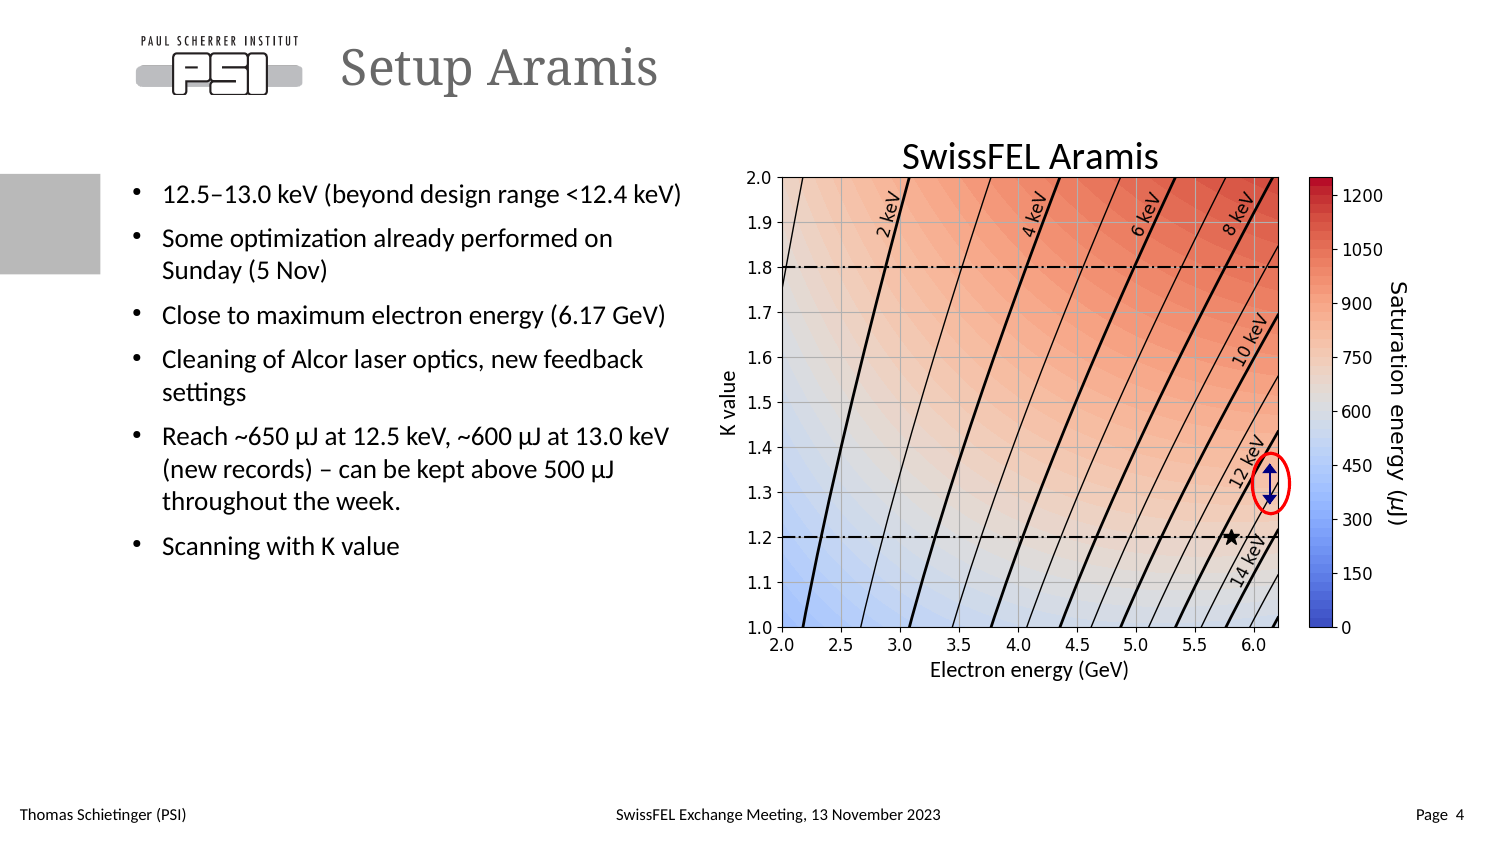

# Setup Aramis
12.5–13.0 keV (beyond design range <12.4 keV)
Some optimization already performed on Sunday (5 Nov)
Close to maximum electron energy (6.17 GeV)
Cleaning of Alcor laser optics, new feedback settings
Reach ~650 µJ at 12.5 keV, ~600 µJ at 13.0 keV (new records) – can be kept above 500 µJ throughout the week.
Scanning with K value